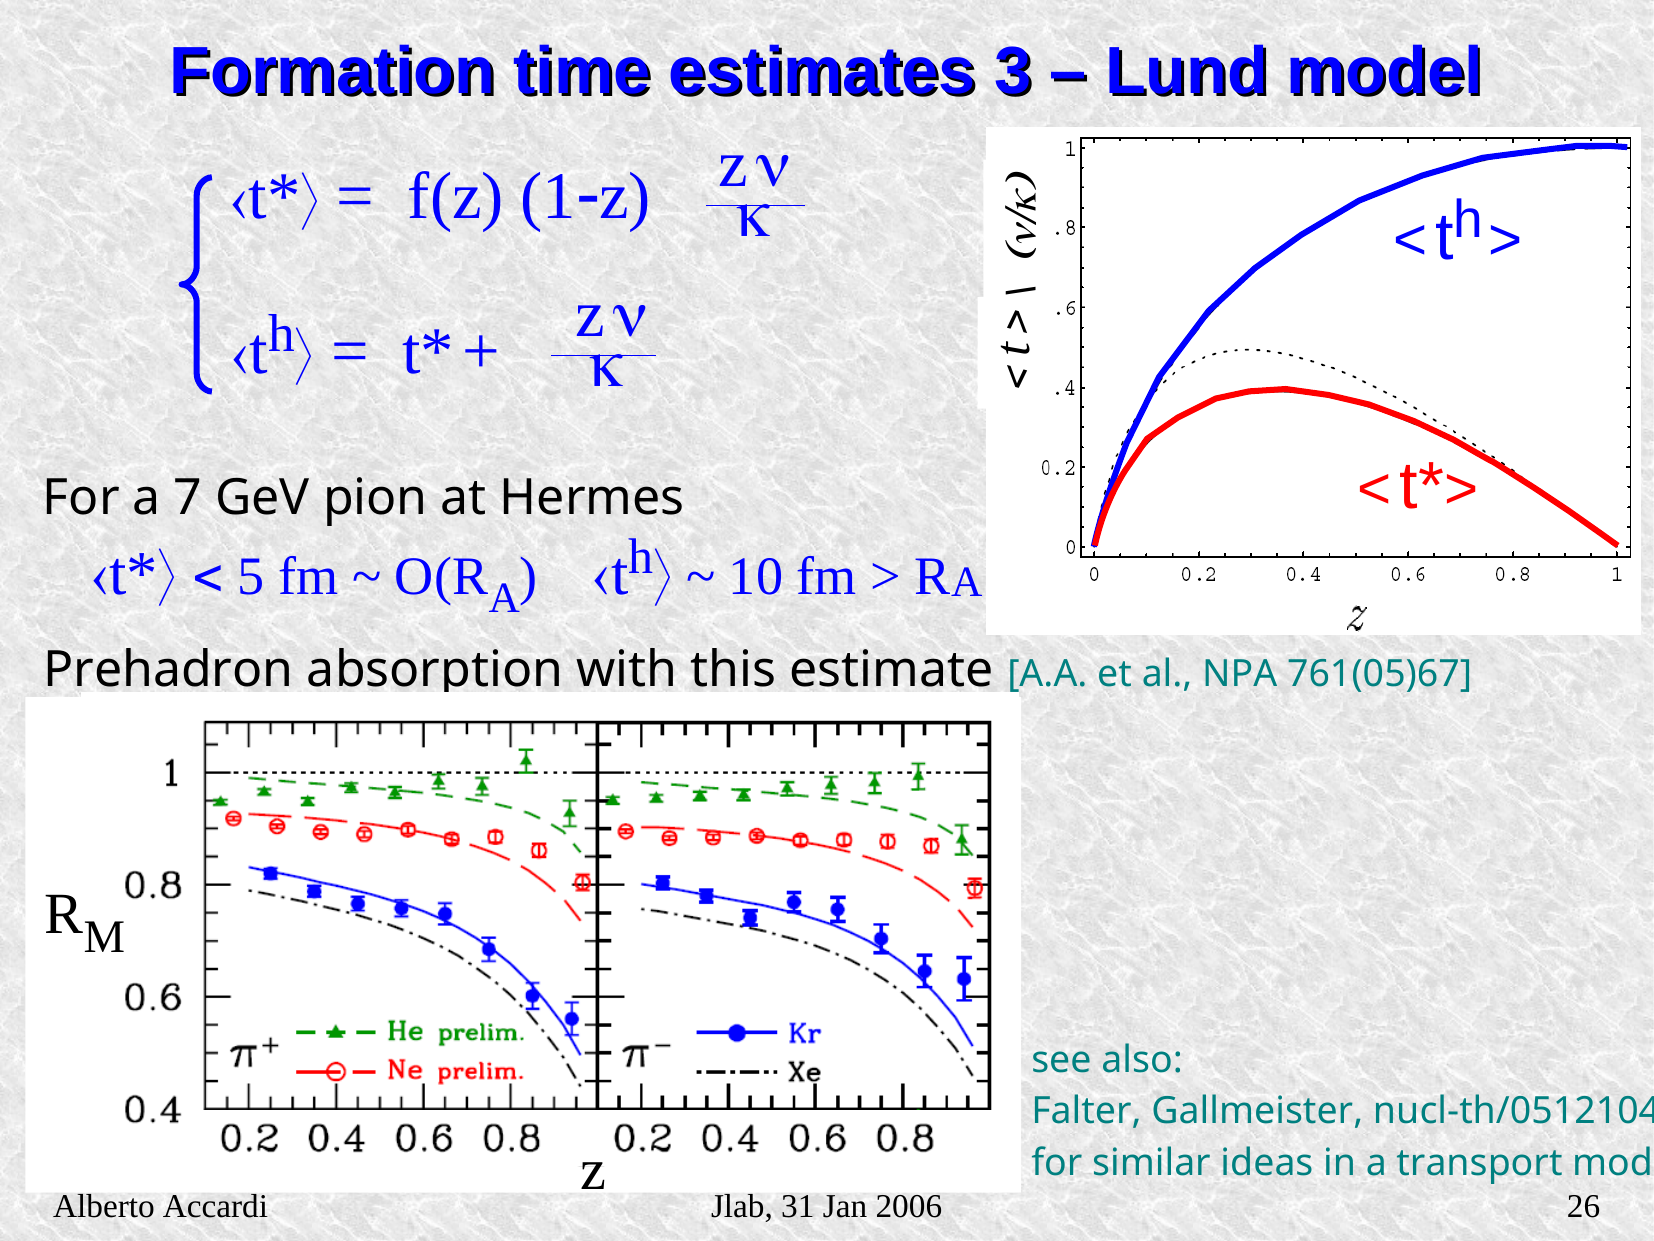

Formation time estimates 3 – Lund model
z n
 t* = f(z) (1-z)
k
z n
th = t* +
k
< th >
\ (n/k)
< t >
< t*>
For a 7 GeV pion at Hermes
t* < 5 fm ~ O(RA) th ~ 10 fm > RA
Prehadron absorption with this estimate [A.A. et al., NPA 761(05)67]
RM
z
see also:
Falter, Gallmeister, nucl-th/0512104
for similar ideas in a transport model
Alberto Accardi
Padova U.
26